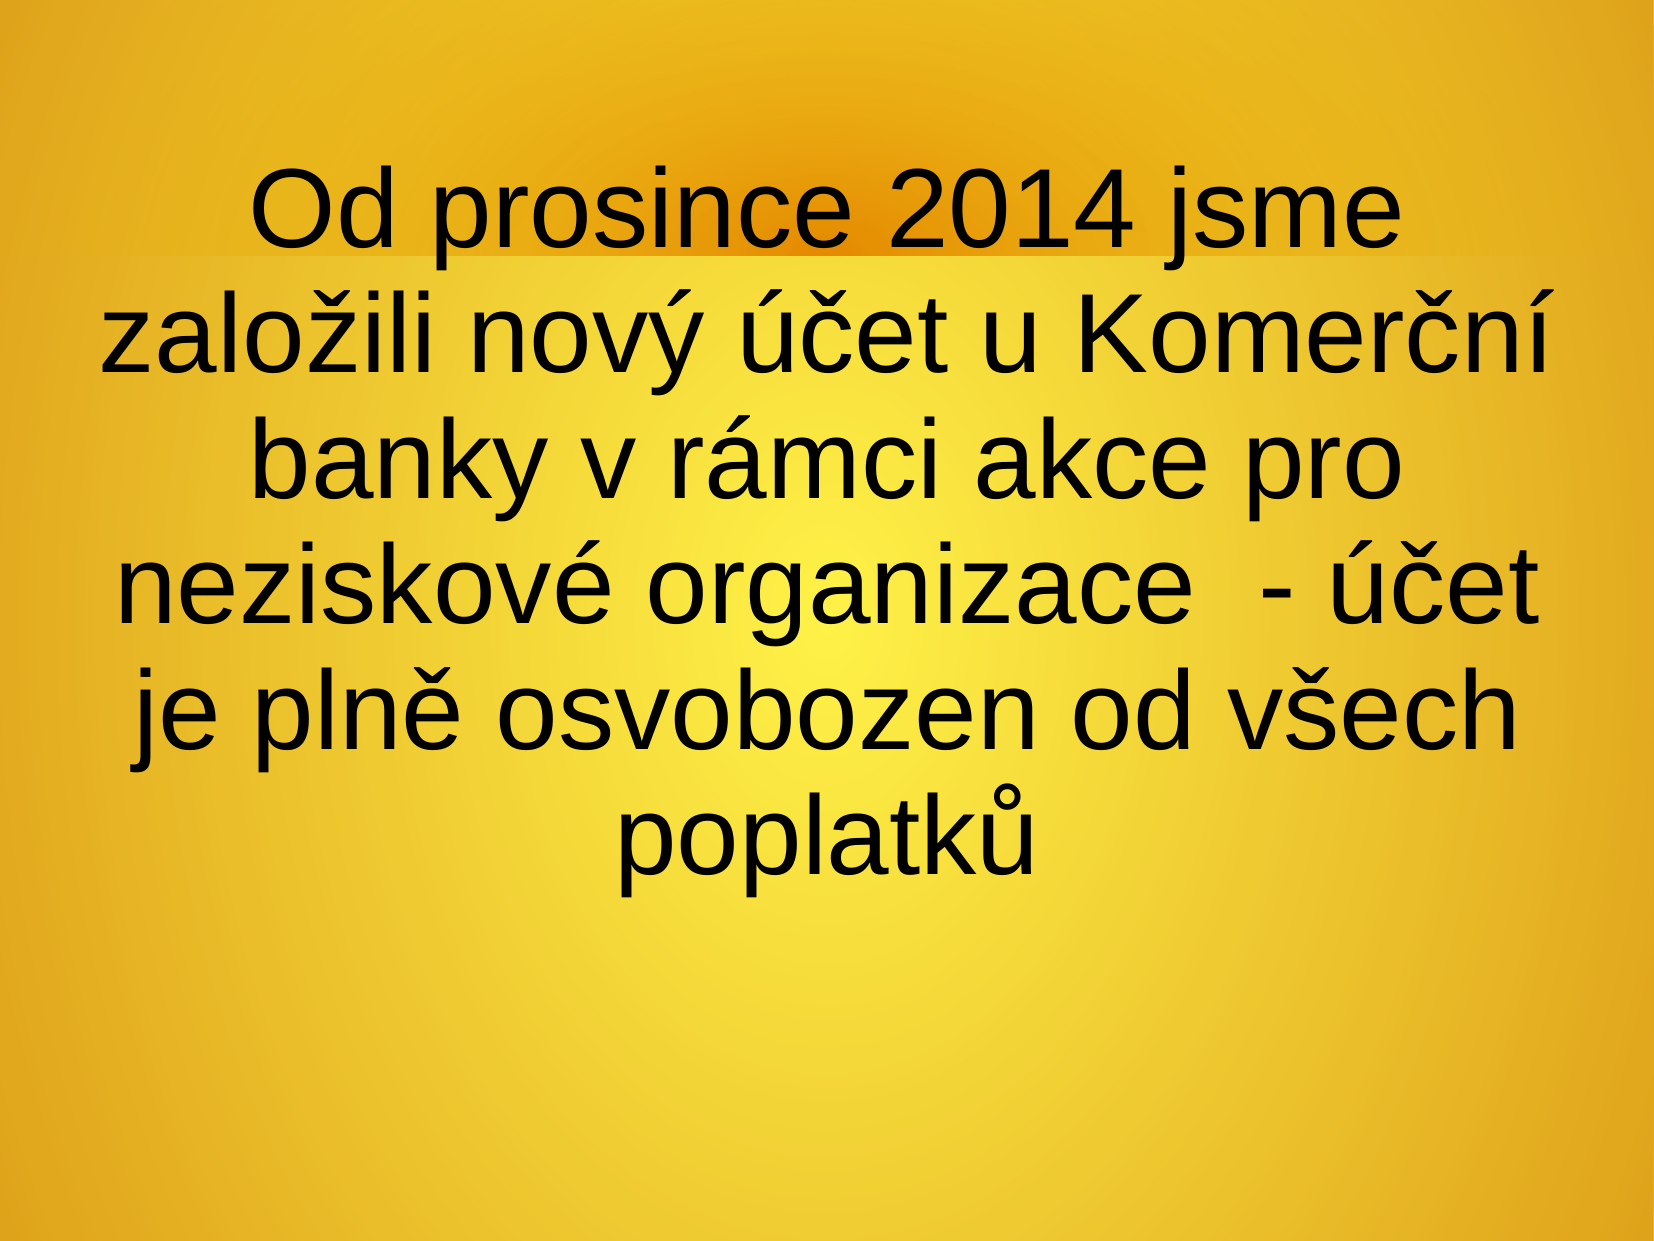

# Od prosince 2014 jsme založili nový účet u Komerční banky v rámci akce pro neziskové organizace - účet je plně osvobozen od všech poplatků